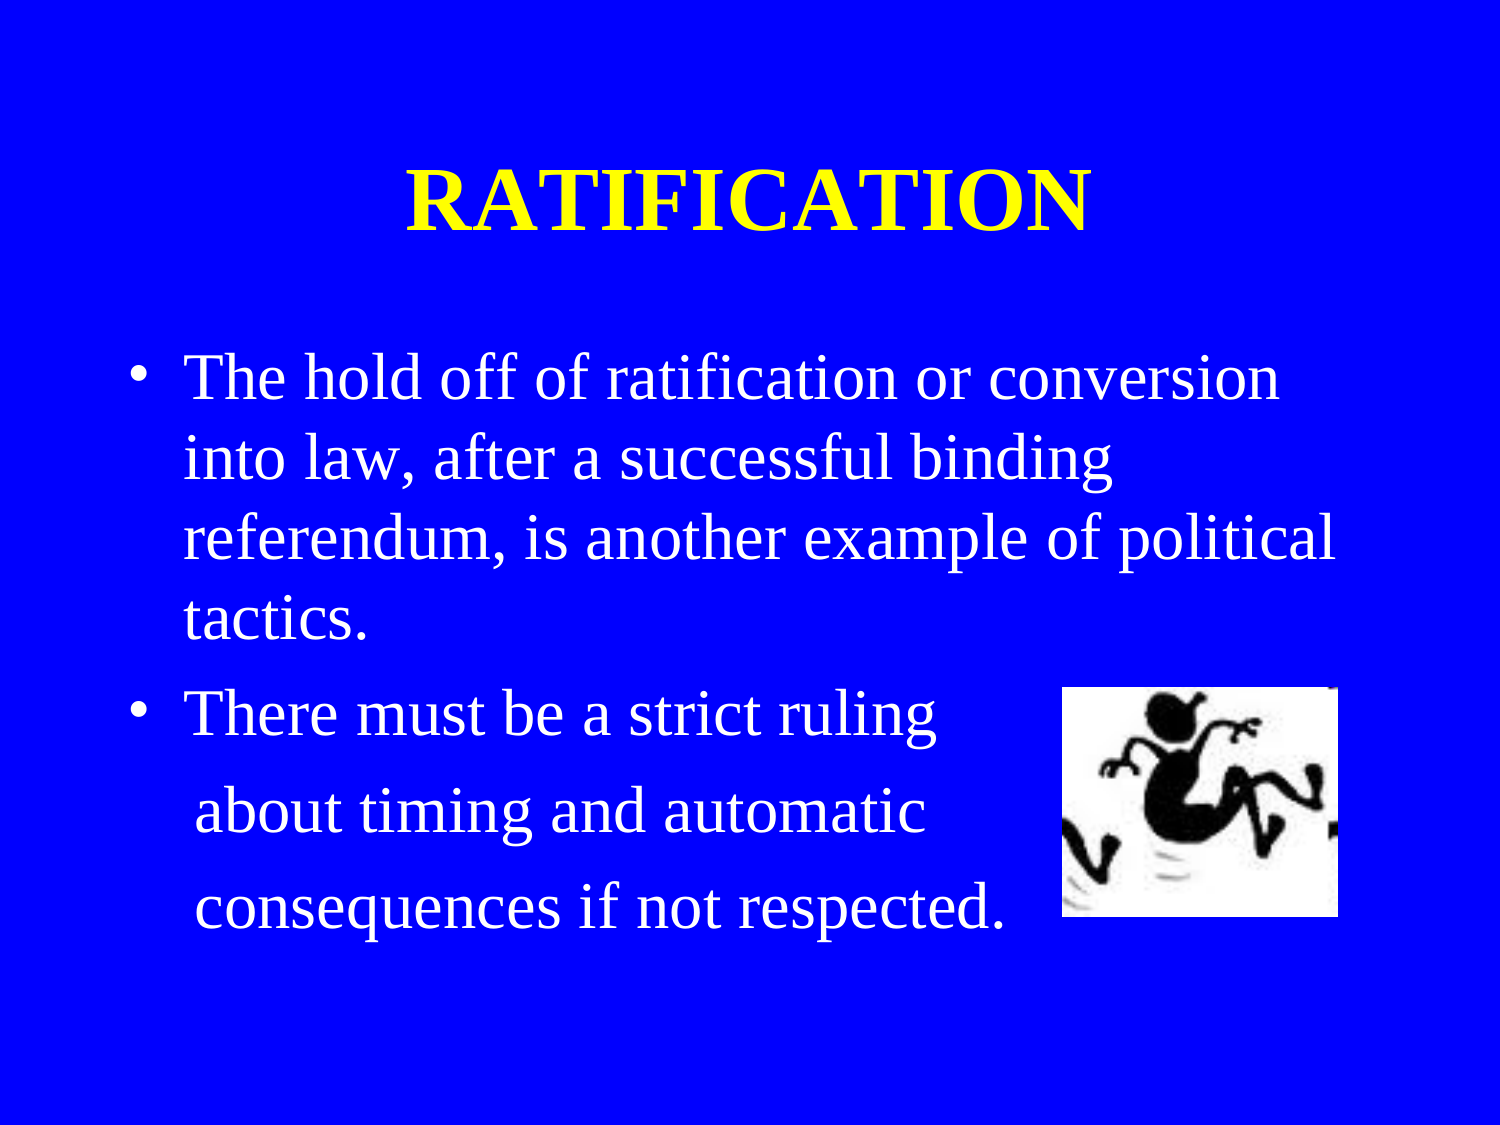

# RATIFICATION
The hold off of ratification or conversion into law, after a successful binding referendum, is another example of political tactics.
There must be a strict ruling
 about timing and automatic
 consequences if not respected.